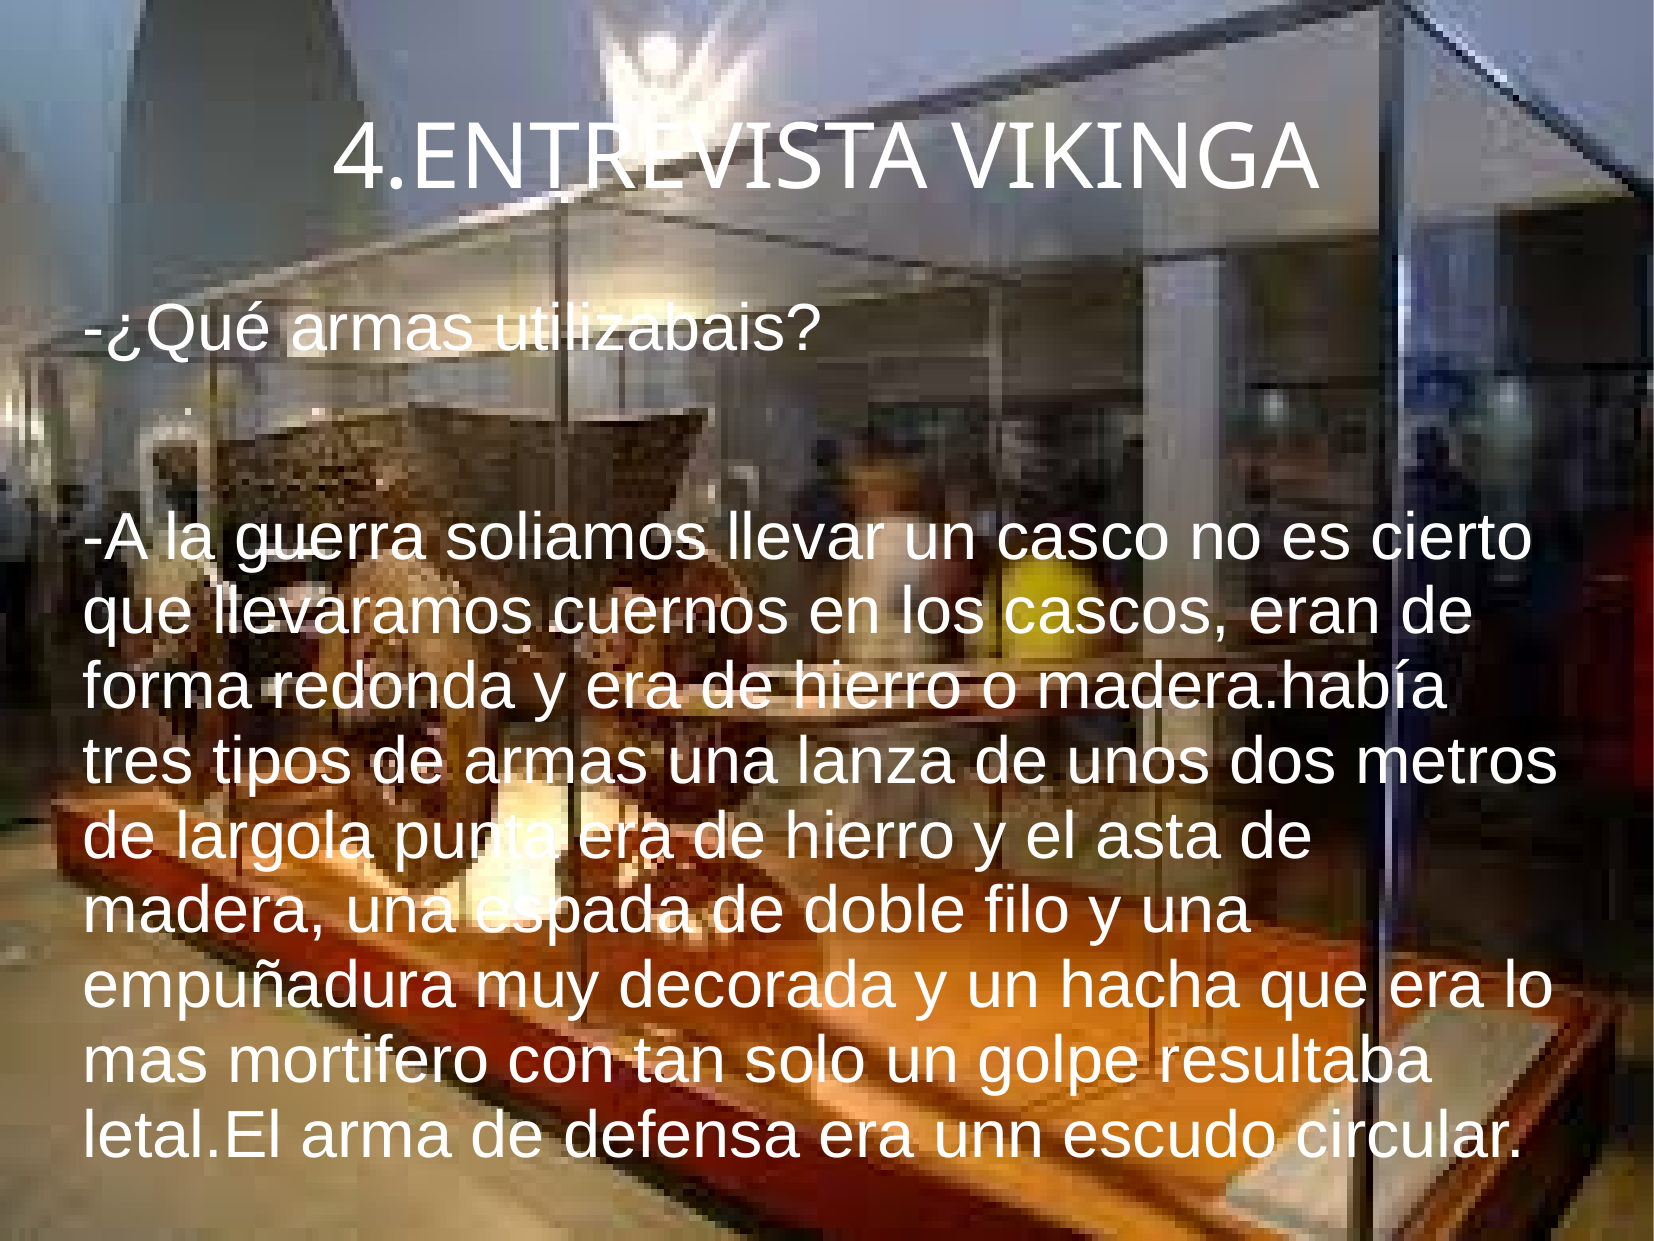

# 4.ENTREVISTA VIKINGA
-¿Qué armas utilizabais?
-A la guerra soliamos llevar un casco no es cierto que llevaramos cuernos en los cascos, eran de forma redonda y era de hierro o madera.había tres tipos de armas una lanza de unos dos metros de largola punta era de hierro y el asta de madera, una espada de doble filo y una empuñadura muy decorada y un hacha que era lo mas mortifero con tan solo un golpe resultaba letal.El arma de defensa era unn escudo circular.